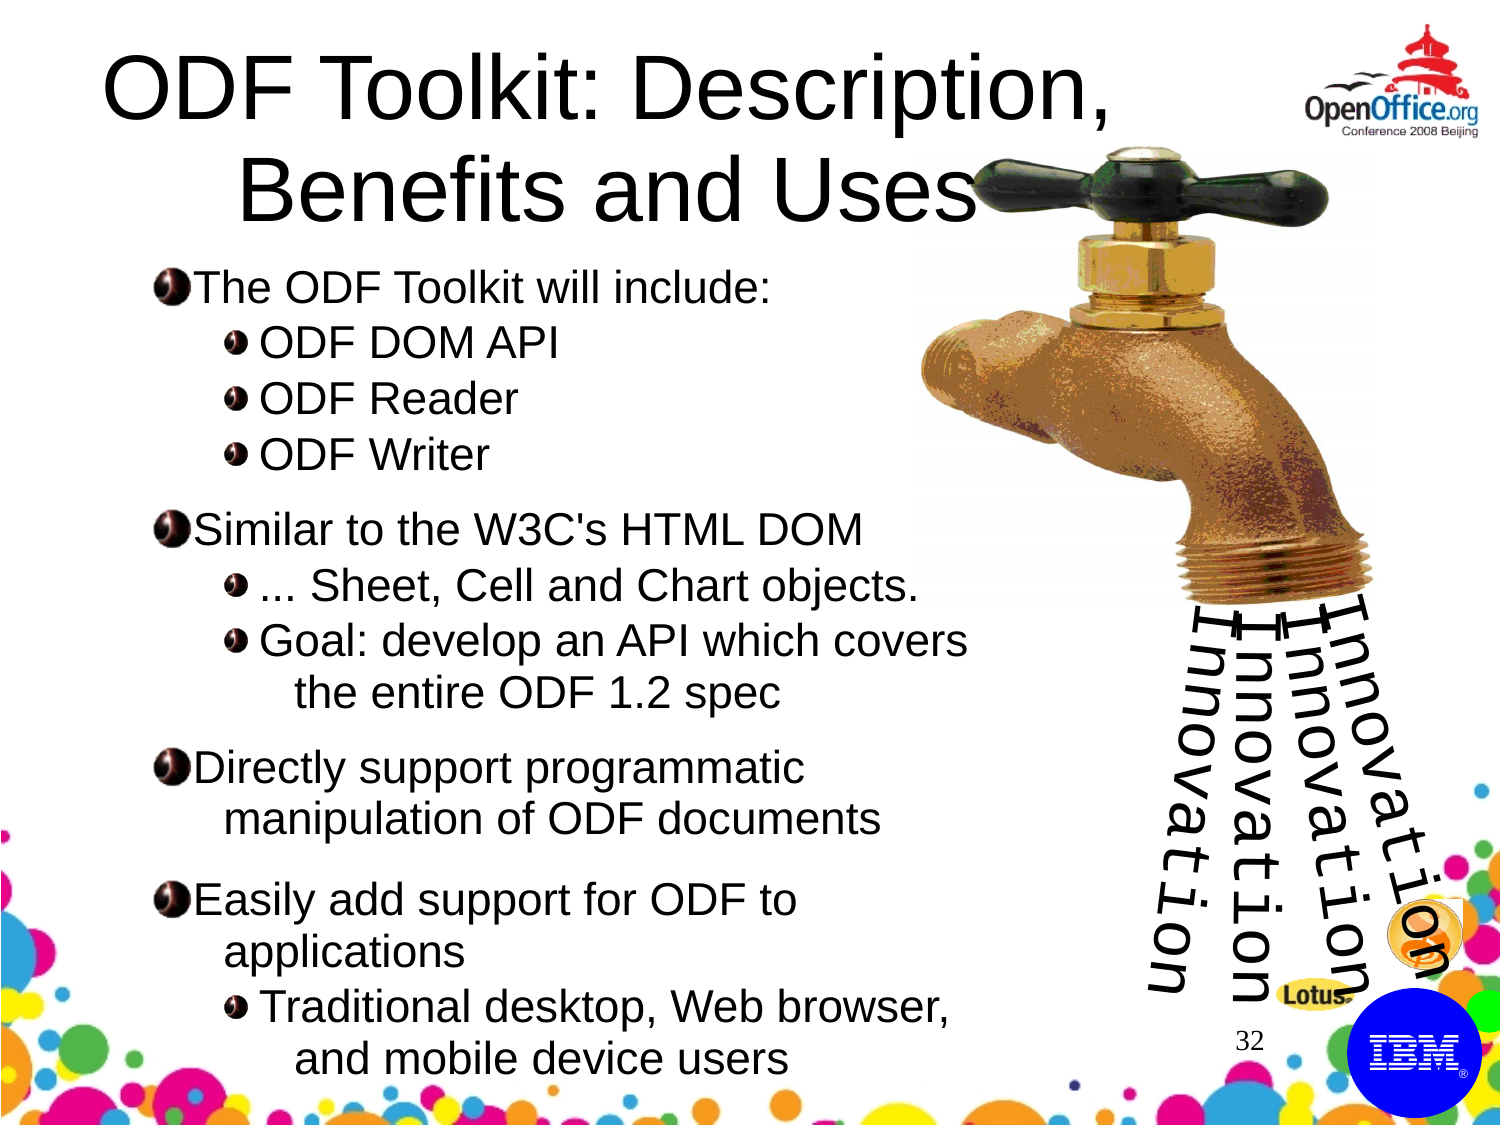

# ODF Toolkit: Description, Benefits and Uses
The ODF Toolkit will include:
ODF DOM API
ODF Reader
ODF Writer
Similar to the W3C's HTML DOM
... Sheet, Cell and Chart objects.
Goal: develop an API which covers the entire ODF 1.2 spec
Directly support programmatic manipulation of ODF documents
Easily add support for ODF to applications
Traditional desktop, Web browser, and mobile device users
Innovation
Innovation
Innovation
Innovation
32